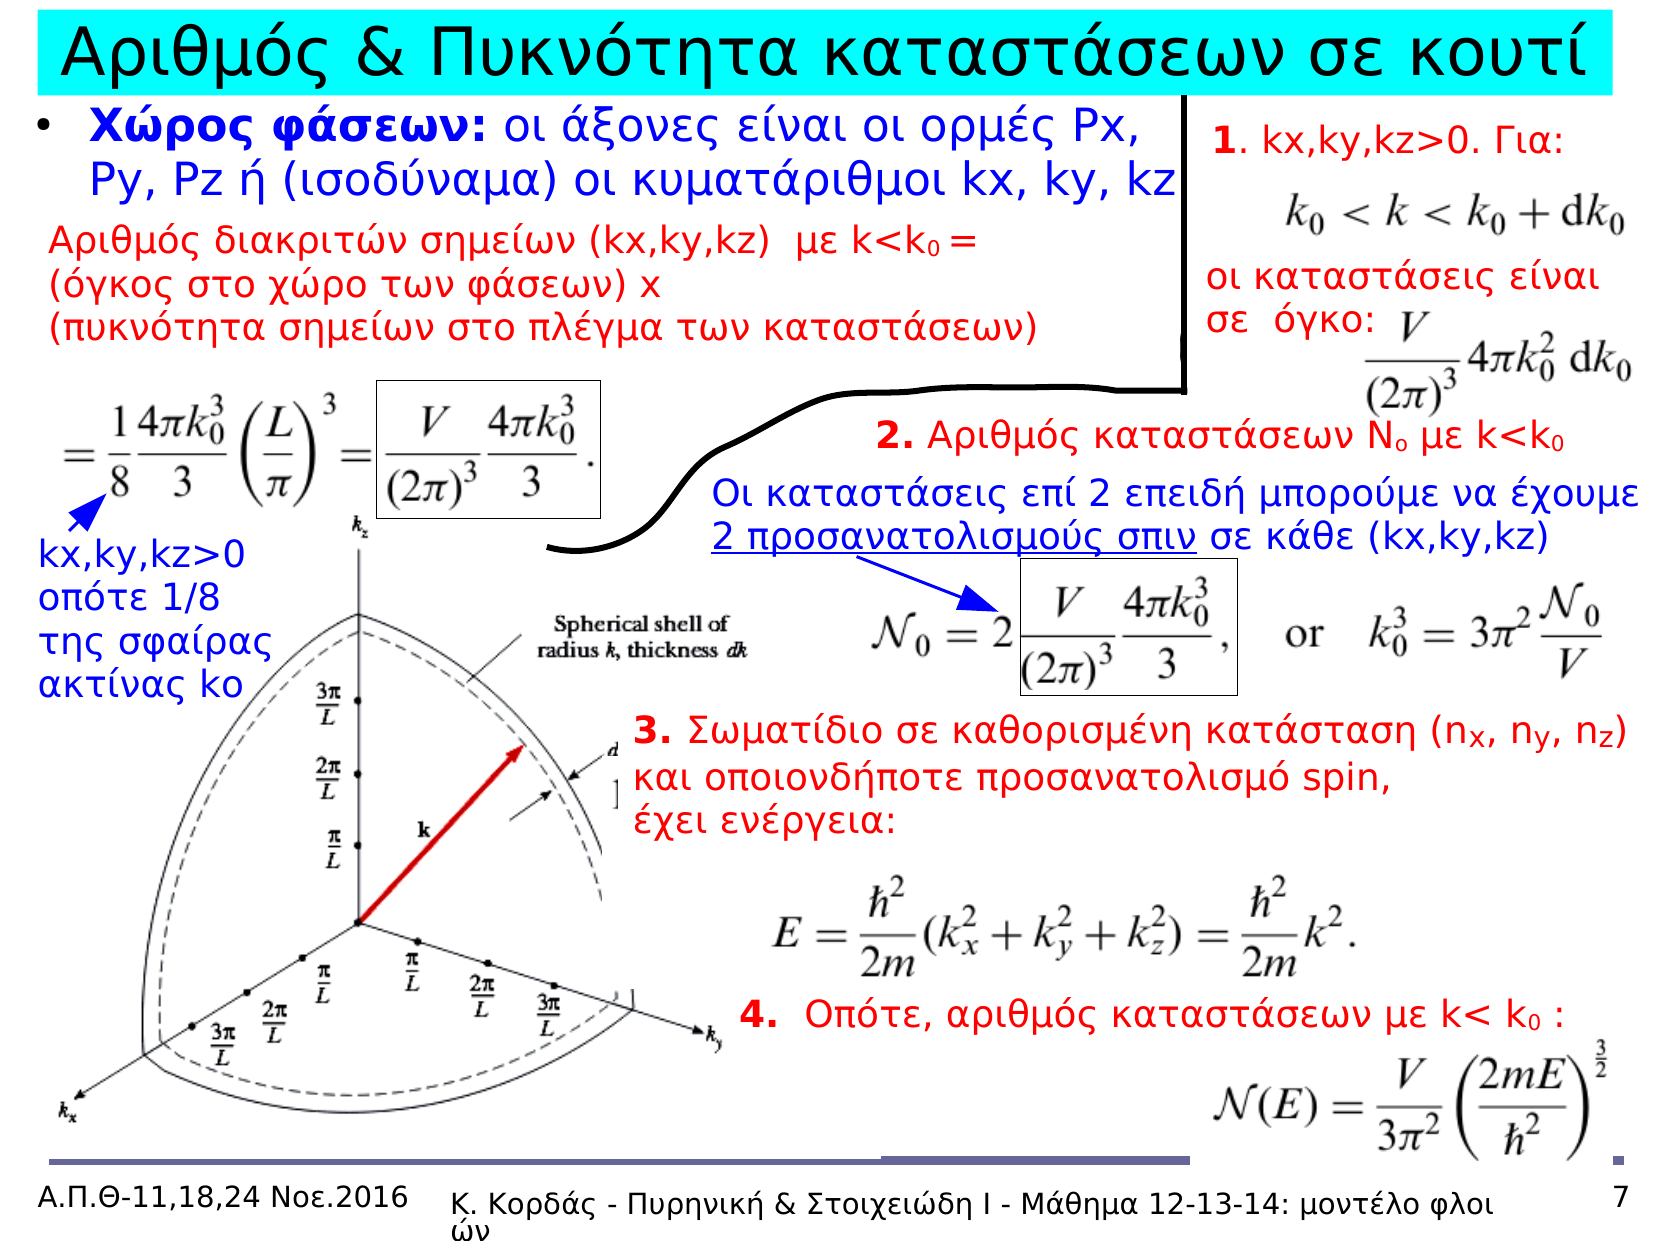

# Αριθμός & Πυκνότητα καταστάσεων σε κουτί
Χώρος φάσεων: οι άξονες είναι οι ορμές Px, Py, Pz ή (ισοδύναμα) οι κυματάριθμοι kx, ky, kz
1. kx,ky,kz>0. Για:
Aριθμός διακριτών σημείων (kx,ky,kz) με k<k0 =
(όγκος στο χώρο των φάσεων) x
(πυκνότητα σημείων στο πλέγμα των καταστάσεων)
oι καταστάσεις είναι
σε όγκο:
2. Αριθμός καταστάσεων No με k<k0
Οι καταστάσεις επί 2 επειδή μπορούμε να έχουμε
2 προσανατολισμούς σπιν σε κάθε (kx,ky,kz)
kx,ky,kz>0
οπότε 1/8
της σφαίρας
ακτίνας kο
3. Σωματίδιο σε καθορισμένη κατάσταση (nx, ny, nz)
και οποιονδήποτε προσανατολισμό spin,
έχει ενέργεια:
4. Οπότε, αριθμός καταστάσεων με k< k0 :
Α.Π.Θ-11,18,24 Νοε.2016
7
Κ. Κορδάς - Πυρηνική & Στοιχειώδη Ι - Μάθημα 12-13-14: μοντέλο φλοιών